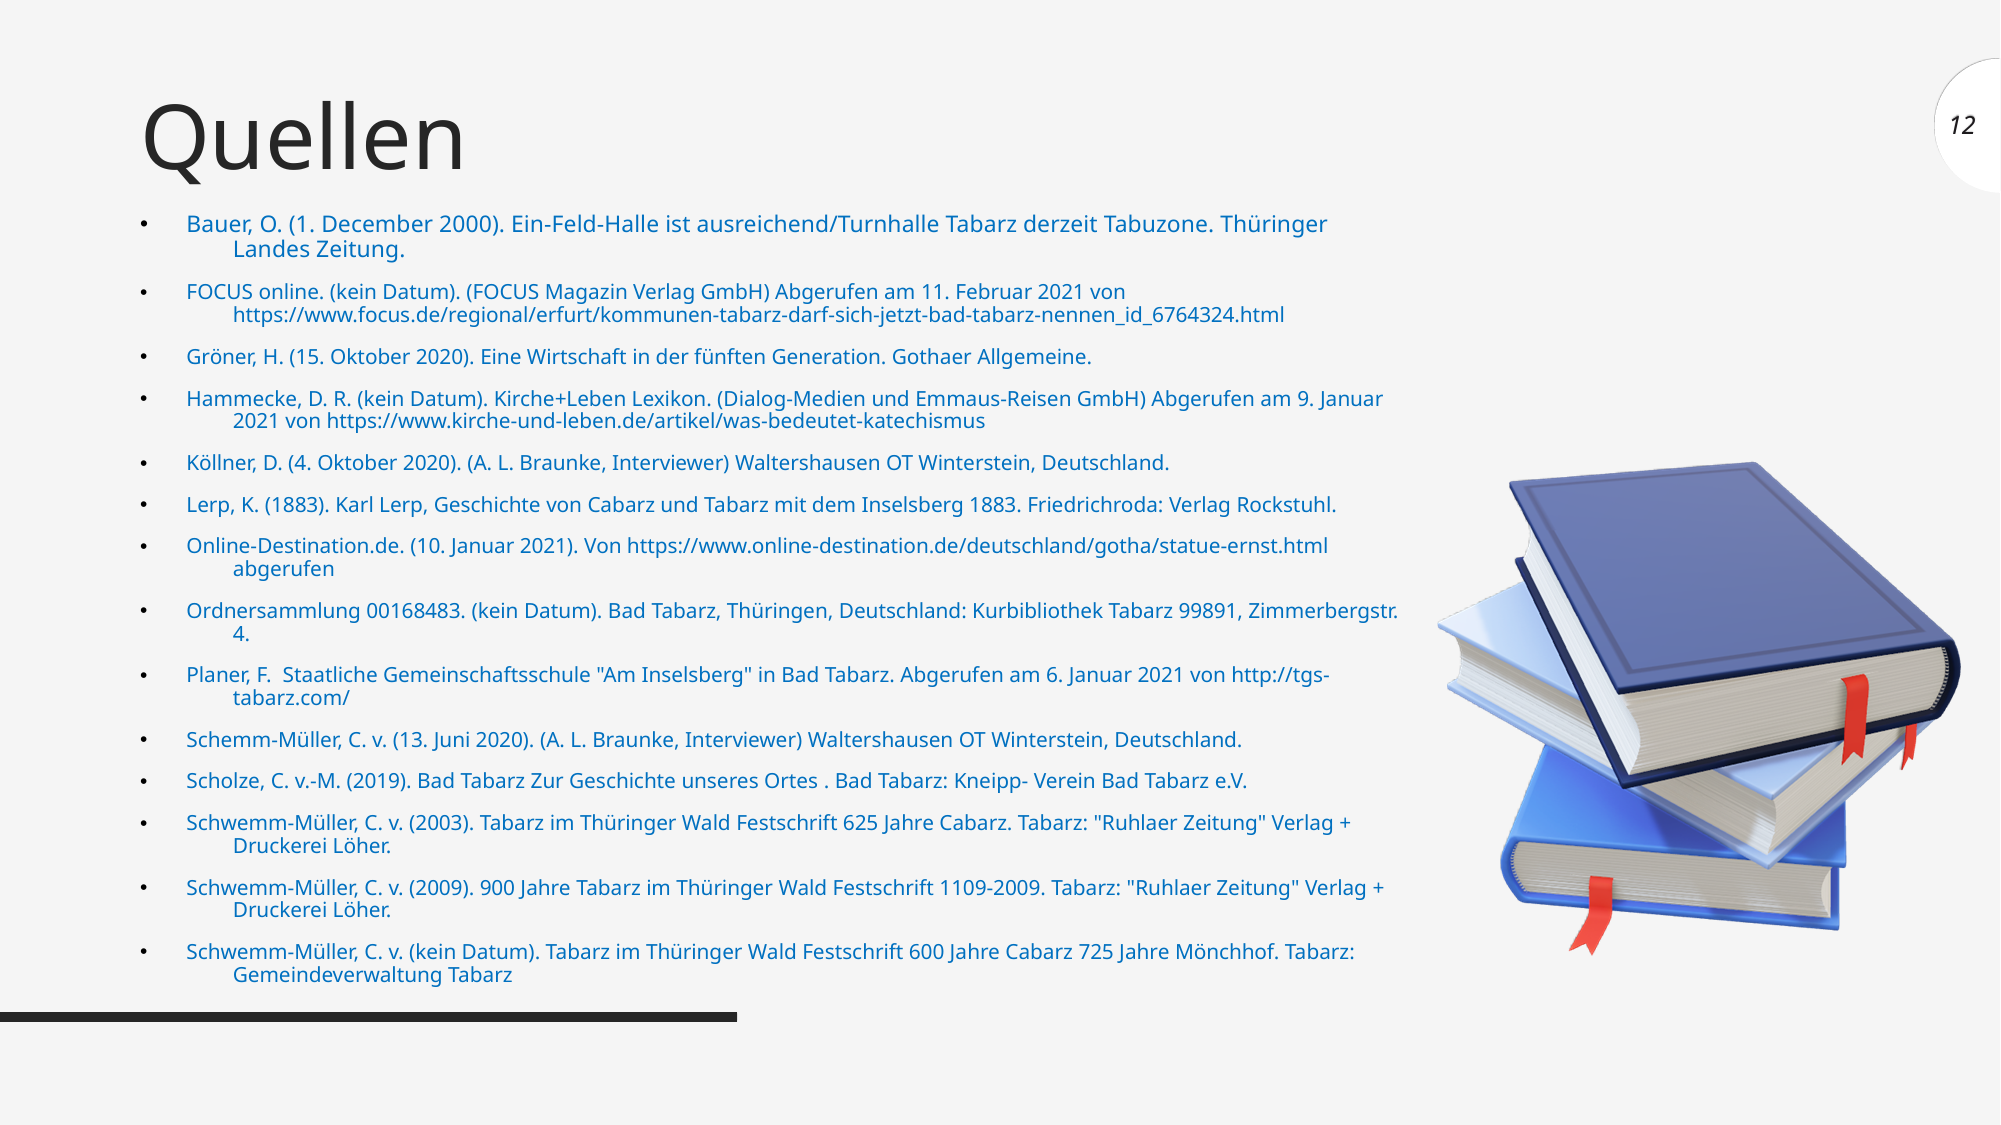

# Quellen
Bauer, O. (1. December 2000). Ein-Feld-Halle ist ausreichend/Turnhalle Tabarz derzeit Tabuzone. Thüringer Landes Zeitung.
FOCUS online. (kein Datum). (FOCUS Magazin Verlag GmbH) Abgerufen am 11. Februar 2021 von https://www.focus.de/regional/erfurt/kommunen-tabarz-darf-sich-jetzt-bad-tabarz-nennen_id_6764324.html
Gröner, H. (15. Oktober 2020). Eine Wirtschaft in der fünften Generation. Gothaer Allgemeine.
Hammecke, D. R. (kein Datum). Kirche+Leben Lexikon. (Dialog-Medien und Emmaus-Reisen GmbH) Abgerufen am 9. Januar 2021 von https://www.kirche-und-leben.de/artikel/was-bedeutet-katechismus
Köllner, D. (4. Oktober 2020). (A. L. Braunke, Interviewer) Waltershausen OT Winterstein, Deutschland.
Lerp, K. (1883). Karl Lerp, Geschichte von Cabarz und Tabarz mit dem Inselsberg 1883. Friedrichroda: Verlag Rockstuhl.
Online-Destination.de. (10. Januar 2021). Von https://www.online-destination.de/deutschland/gotha/statue-ernst.html abgerufen
Ordnersammlung 00168483. (kein Datum). Bad Tabarz, Thüringen, Deutschland: Kurbibliothek Tabarz 99891, Zimmerbergstr. 4.
Planer, F. Staatliche Gemeinschaftsschule "Am Inselsberg" in Bad Tabarz. Abgerufen am 6. Januar 2021 von http://tgs-tabarz.com/
Schemm-Müller, C. v. (13. Juni 2020). (A. L. Braunke, Interviewer) Waltershausen OT Winterstein, Deutschland.
Scholze, C. v.-M. (2019). Bad Tabarz Zur Geschichte unseres Ortes . Bad Tabarz: Kneipp- Verein Bad Tabarz e.V.
Schwemm-Müller, C. v. (2003). Tabarz im Thüringer Wald Festschrift 625 Jahre Cabarz. Tabarz: "Ruhlaer Zeitung" Verlag + Druckerei Löher.
Schwemm-Müller, C. v. (2009). 900 Jahre Tabarz im Thüringer Wald Festschrift 1109-2009. Tabarz: "Ruhlaer Zeitung" Verlag + Druckerei Löher.
Schwemm-Müller, C. v. (kein Datum). Tabarz im Thüringer Wald Festschrift 600 Jahre Cabarz 725 Jahre Mönchhof. Tabarz: Gemeindeverwaltung Tabarz